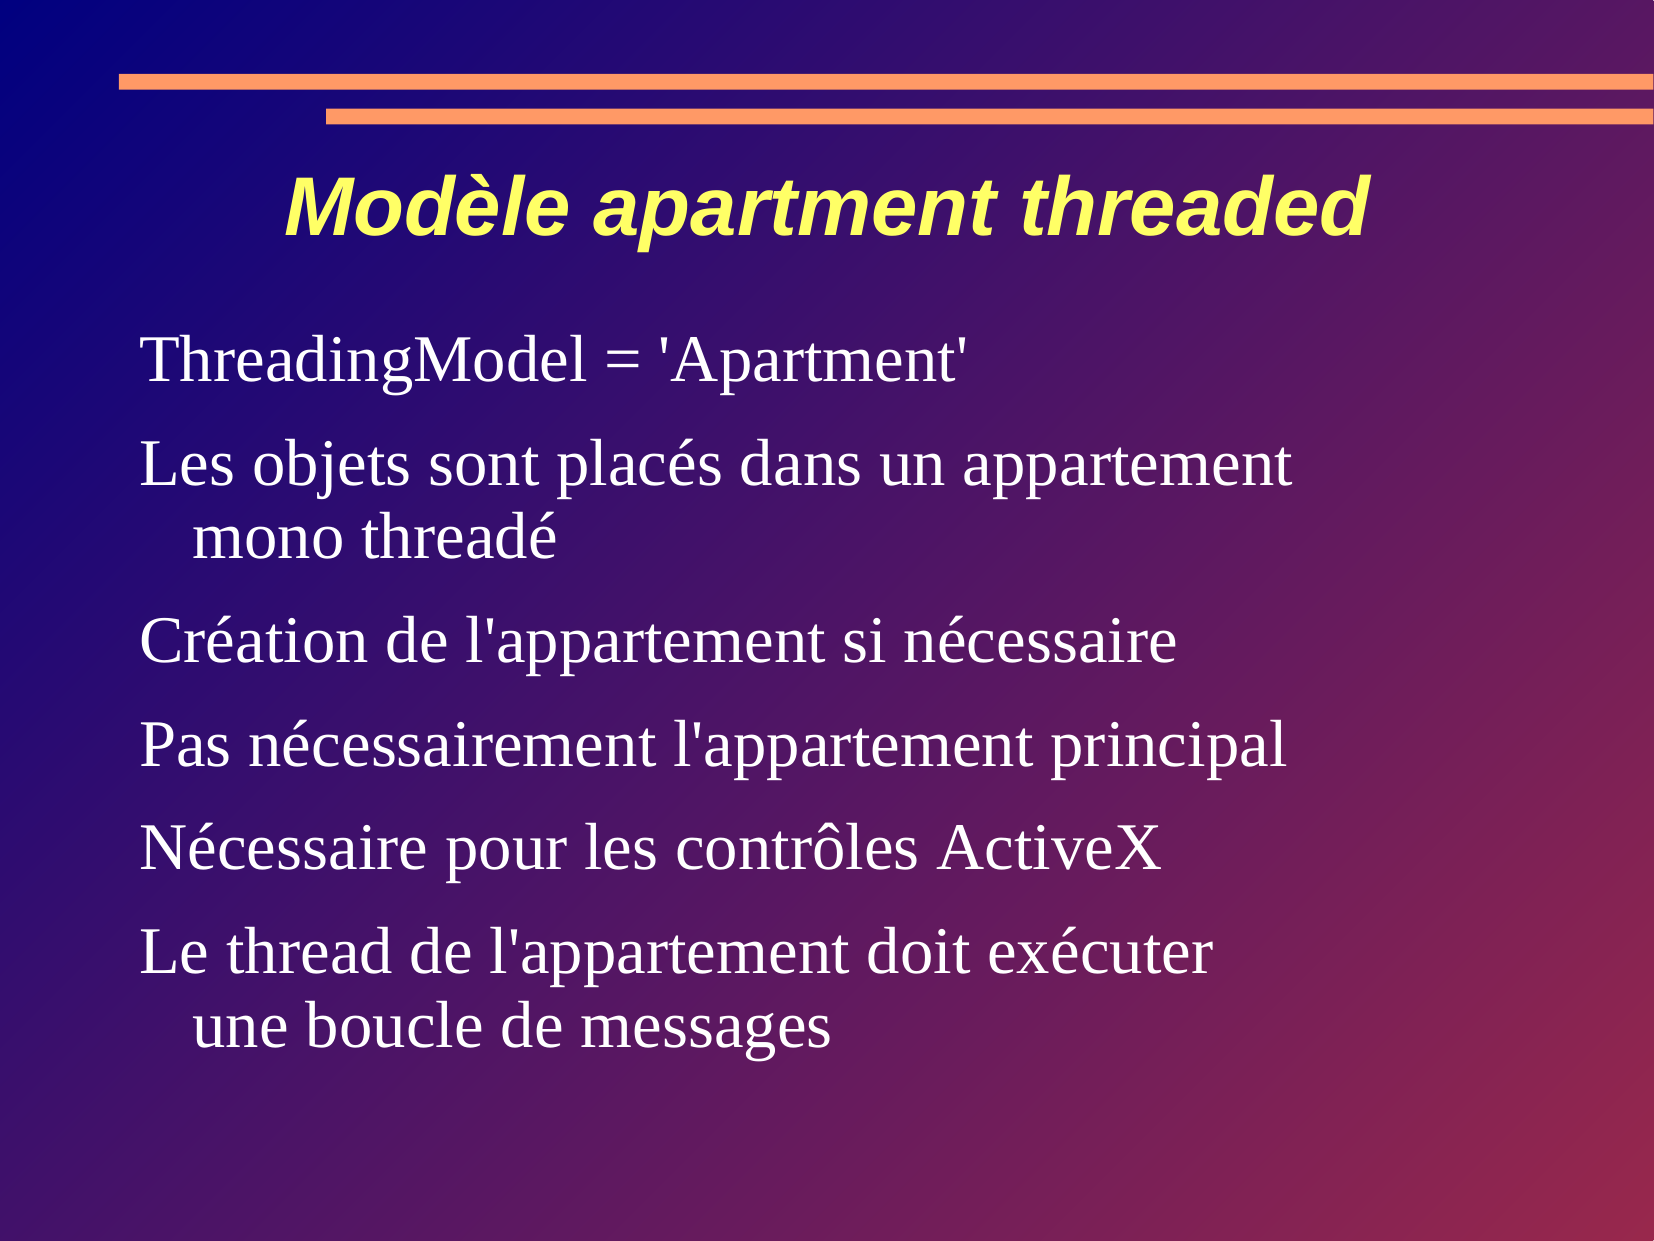

# Modèle apartment threaded
ThreadingModel = 'Apartment'
Les objets sont placés dans un appartement
mono threadé
Création de l'appartement si nécessaire
Pas nécessairement l'appartement principal
Nécessaire pour les contrôles ActiveX
Le thread de l'appartement doit exécuter
une boucle de messages